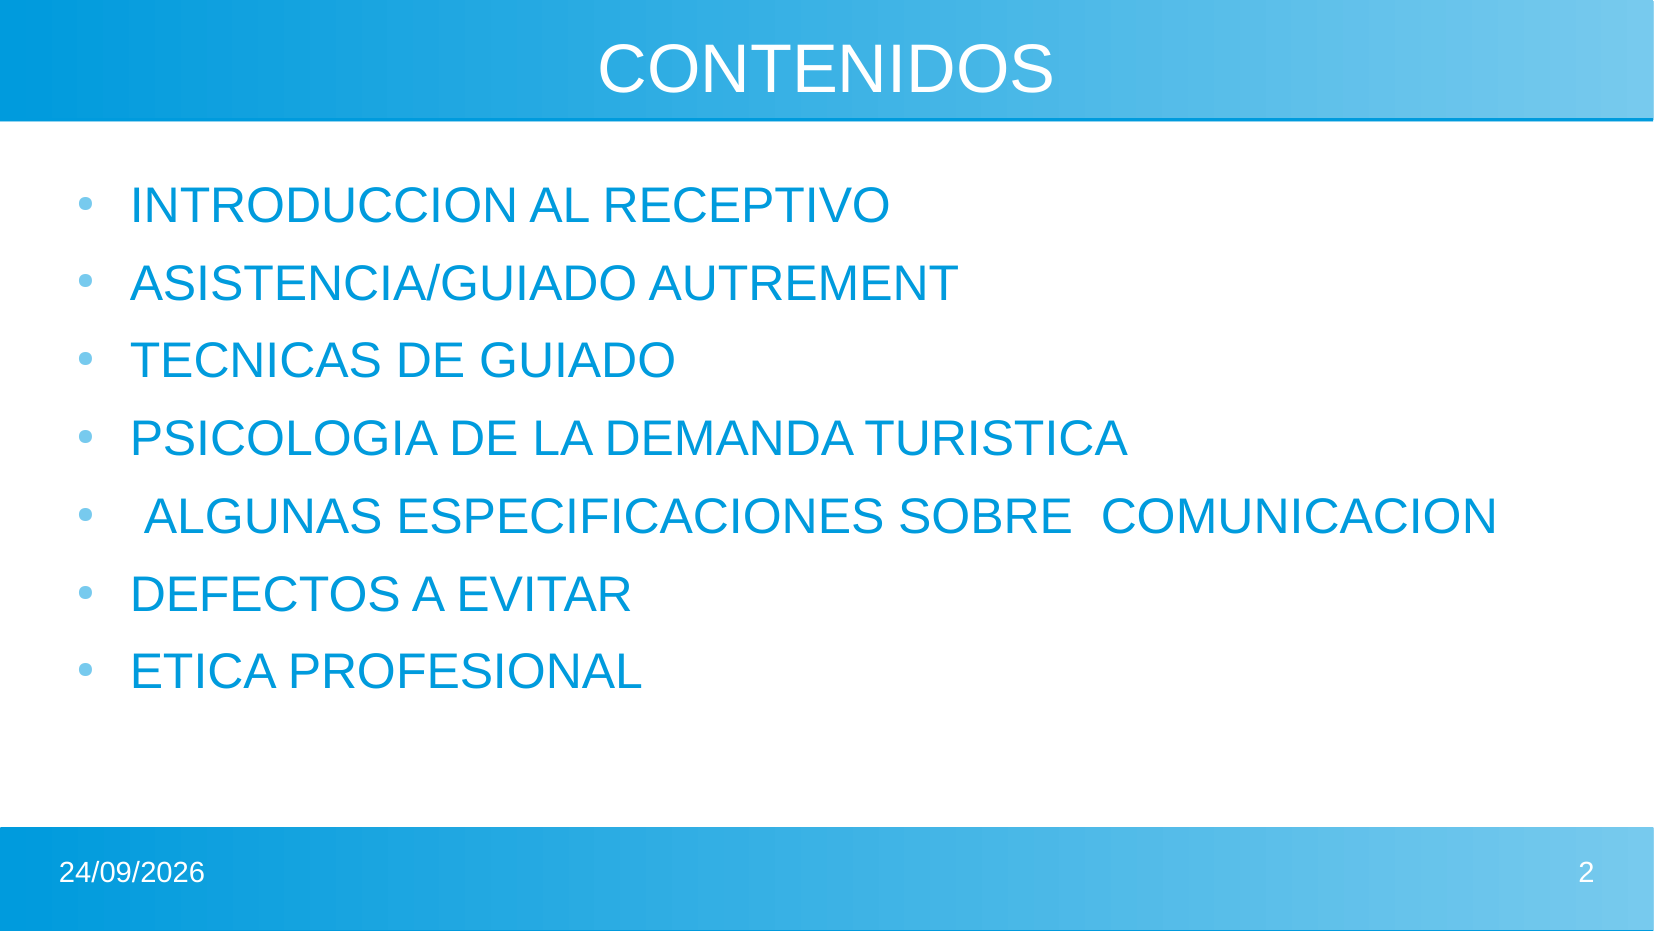

# CONTENIDOS
INTRODUCCION AL RECEPTIVO
ASISTENCIA/GUIADO AUTREMENT
TECNICAS DE GUIADO
PSICOLOGIA DE LA DEMANDA TURISTICA
 ALGUNAS ESPECIFICACIONES SOBRE COMUNICACION
DEFECTOS A EVITAR
ETICA PROFESIONAL
2